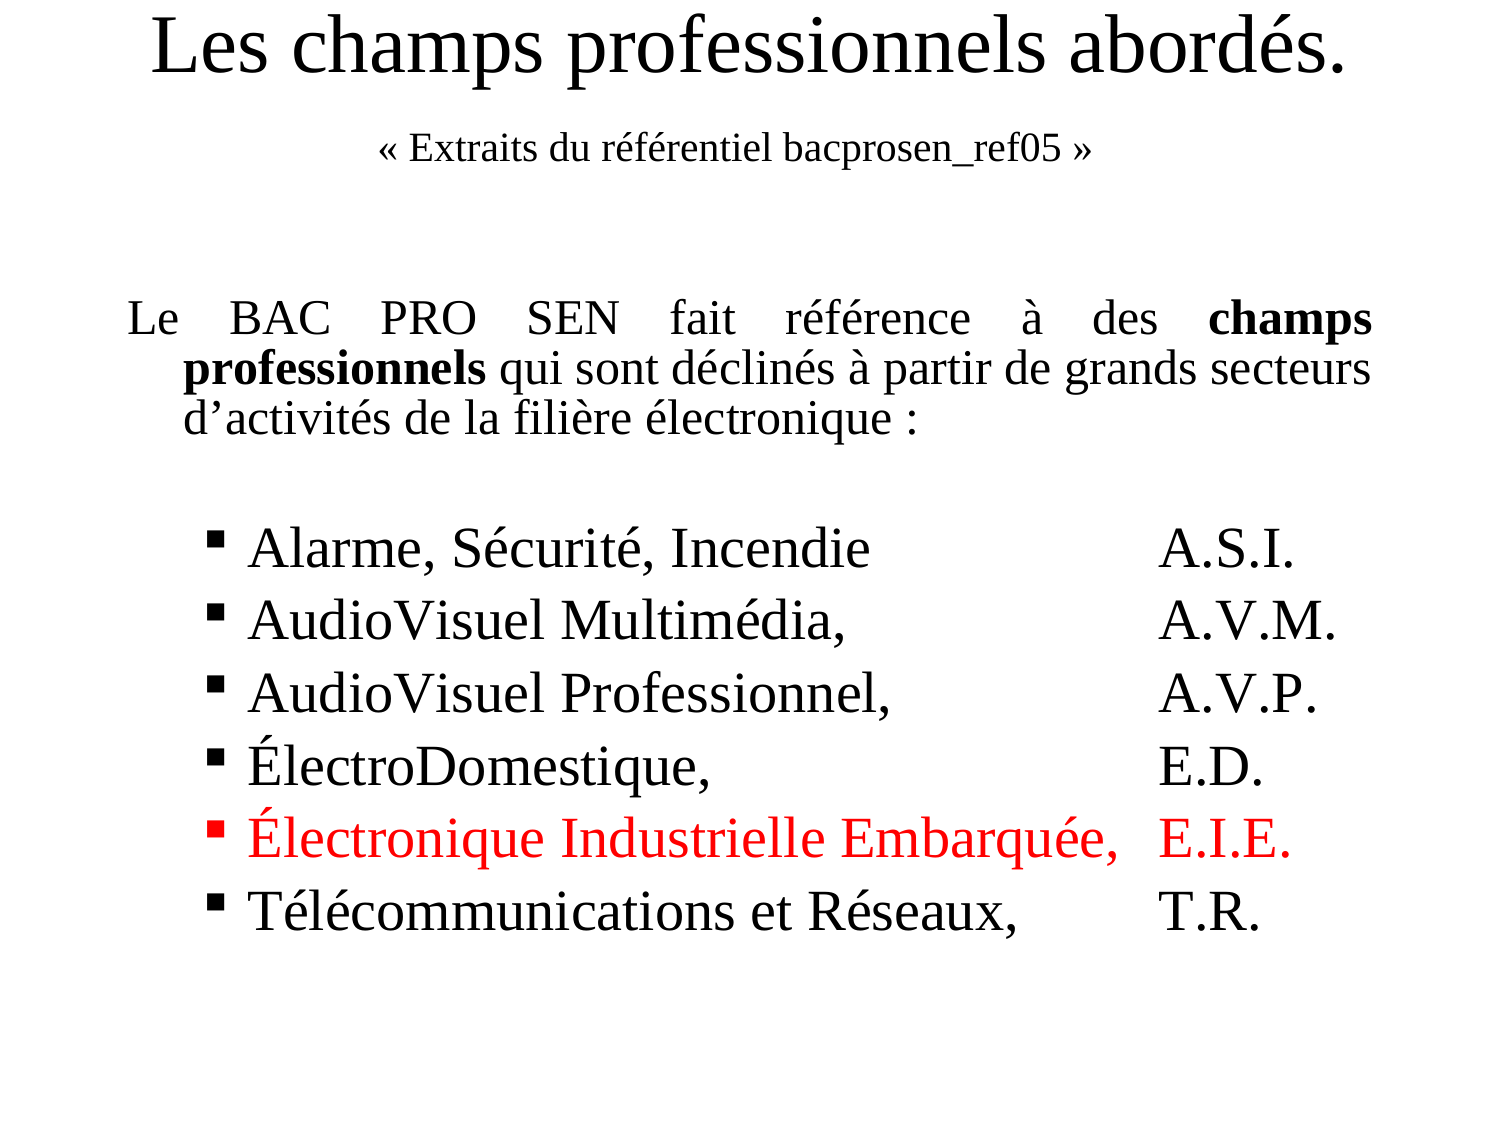

# Les champs professionnels abordés.
« Extraits du référentiel bacprosen_ref05 »
Le BAC PRO SEN fait référence à des champs professionnels qui sont déclinés à partir de grands secteurs d’activités de la filière électronique :
Alarme, Sécurité, Incendie				A.S.I.
AudioVisuel Multimédia,					A.V.M.
AudioVisuel Professionnel,				A.V.P.
ÉlectroDomestique,							E.D.
Électronique Industrielle Embarquée,	E.I.E.
Télécommunications et Réseaux,		T.R.